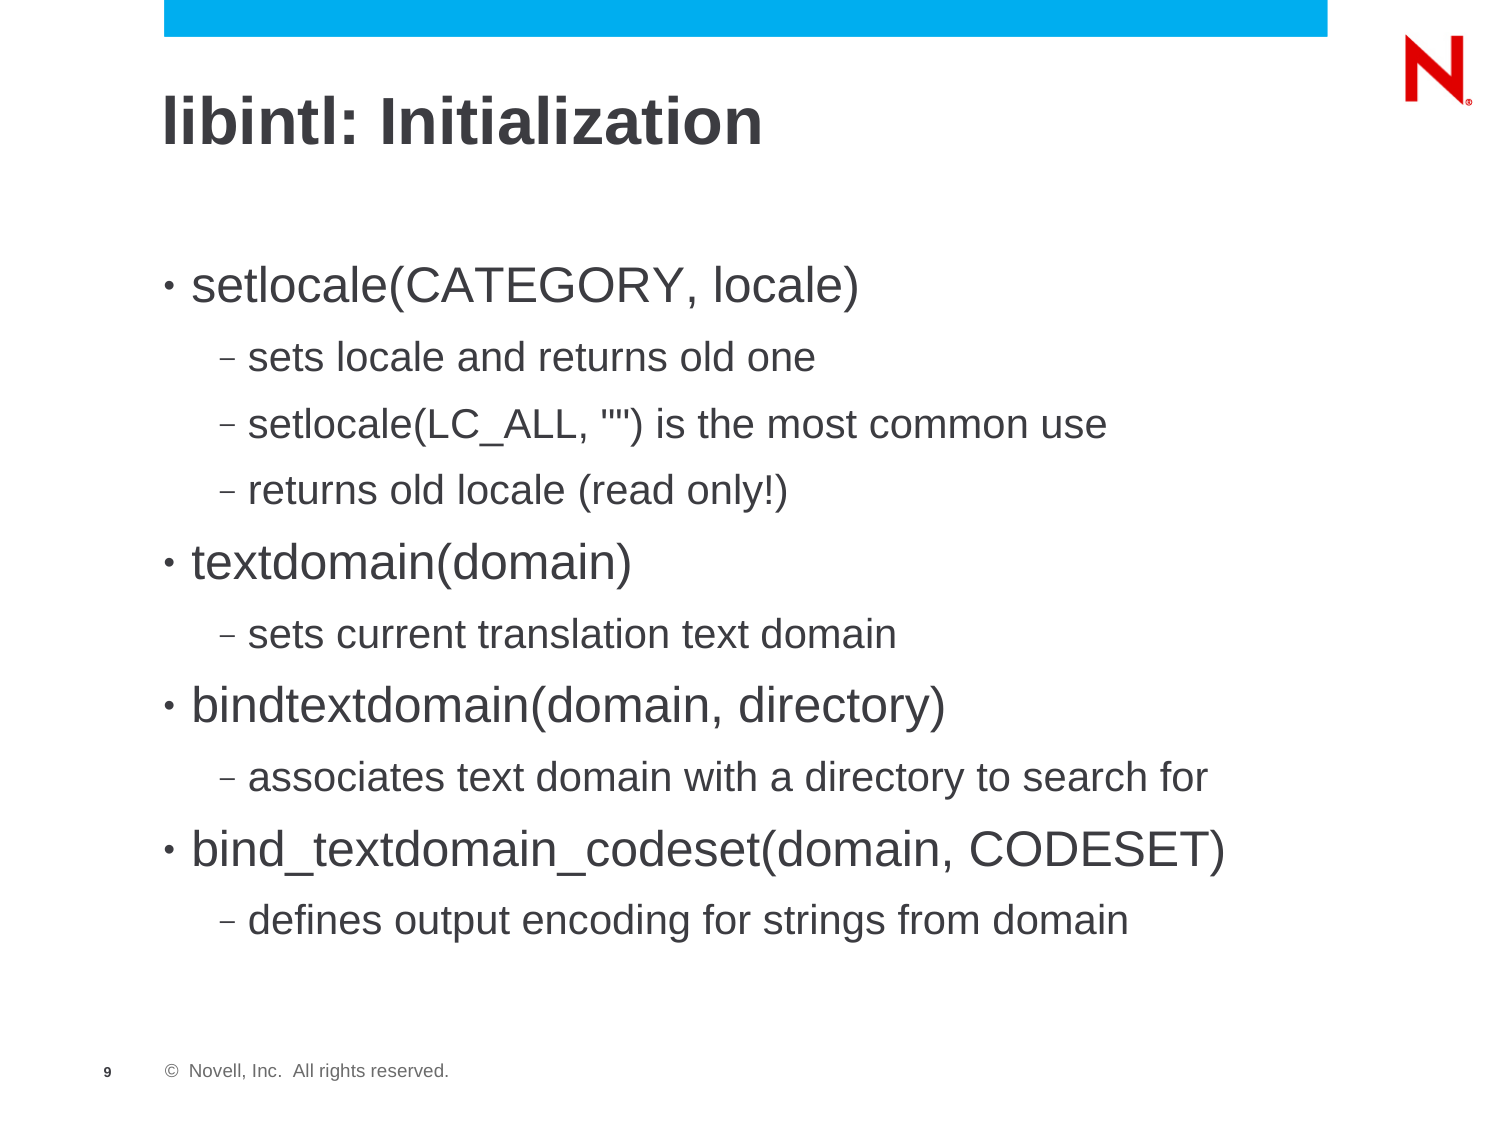

# libintl: Initialization
setlocale(CATEGORY, locale)
sets locale and returns old one
setlocale(LC_ALL, "") is the most common use
returns old locale (read only!)
textdomain(domain)
sets current translation text domain
bindtextdomain(domain, directory)
associates text domain with a directory to search for
bind_textdomain_codeset(domain, CODESET)
defines output encoding for strings from domain